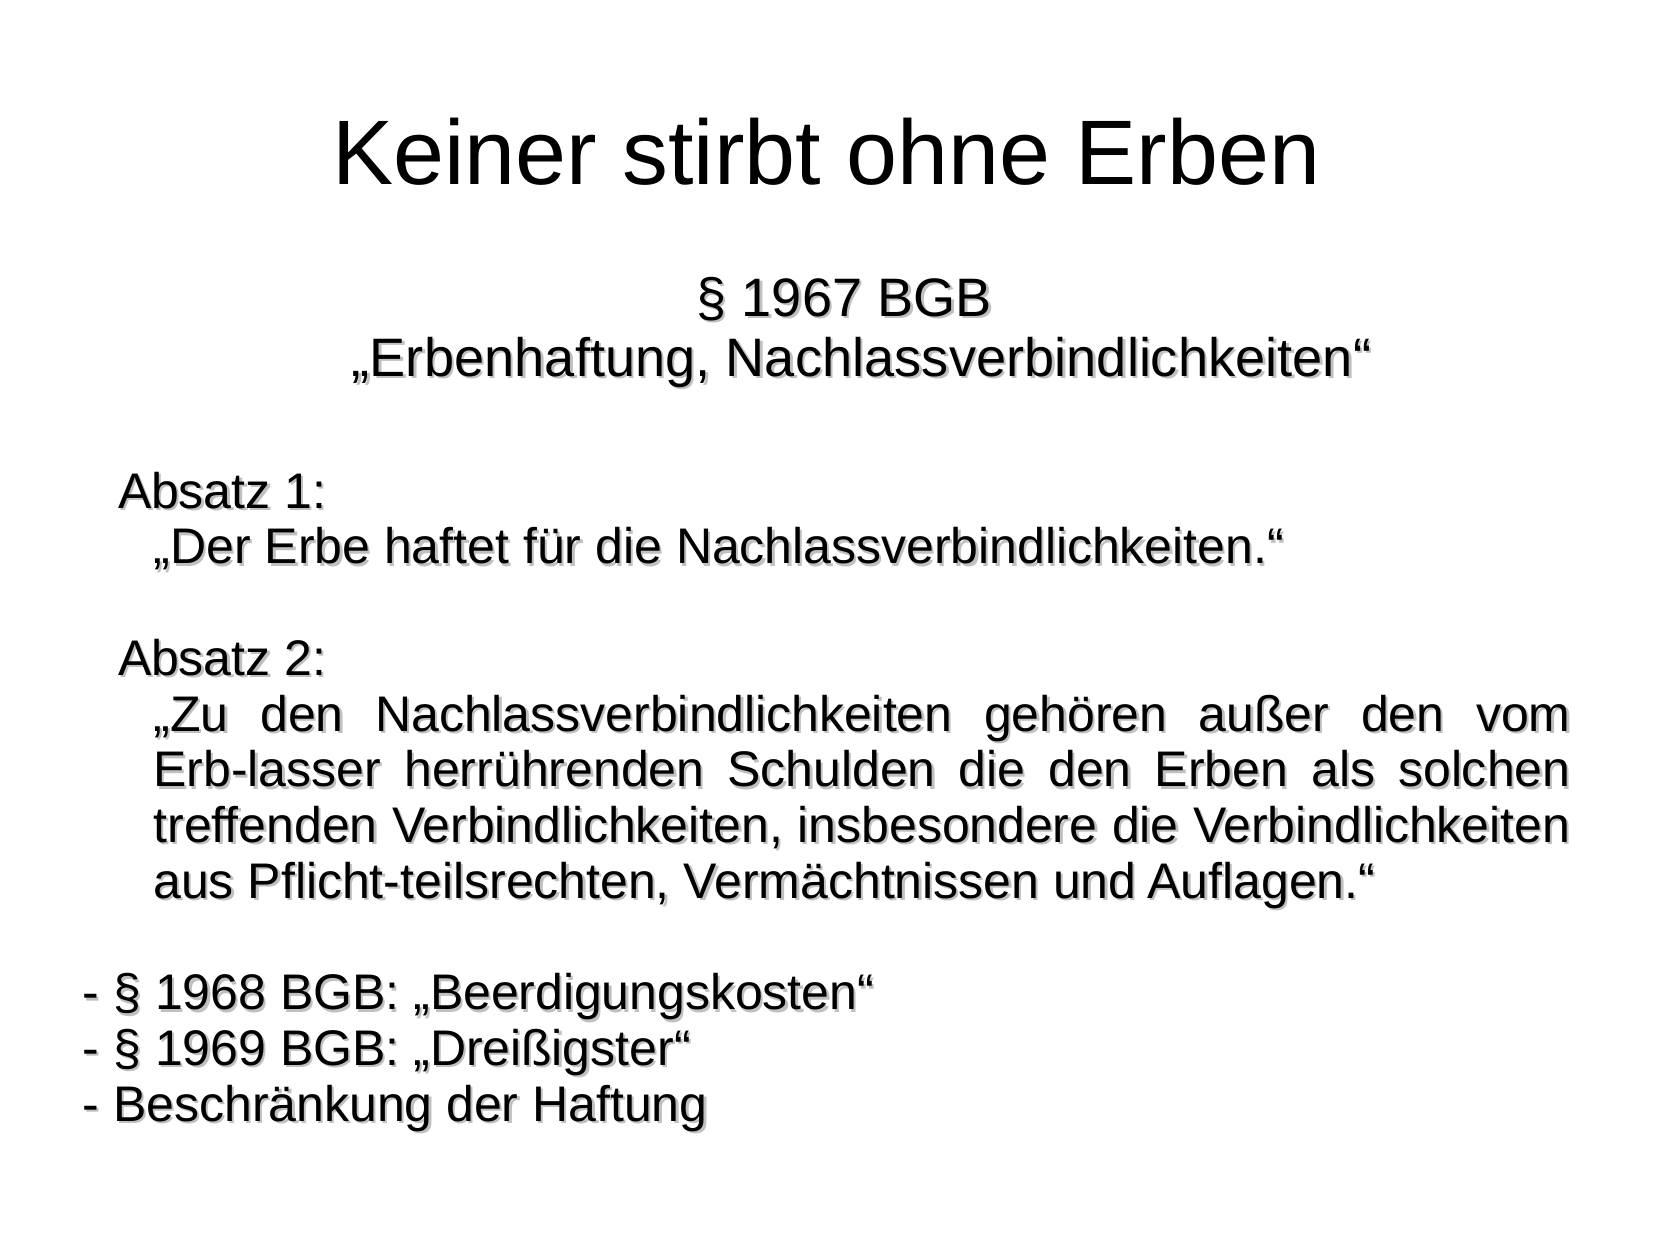

Keiner stirbt ohne Erben
# § 1967 BGB „Erbenhaftung, Nachlassverbindlichkeiten“
Absatz 1:
„Der Erbe haftet für die Nachlassverbindlichkeiten.“
Absatz 2:
„Zu den Nachlassverbindlichkeiten gehören außer den vom Erb-lasser herrührenden Schulden die den Erben als solchen treffenden Verbindlichkeiten, insbesondere die Verbindlichkeiten aus Pflicht-teilsrechten, Vermächtnissen und Auflagen.“
- § 1968 BGB: „Beerdigungskosten“
- § 1969 BGB: „Dreißigster“
- Beschränkung der Haftung